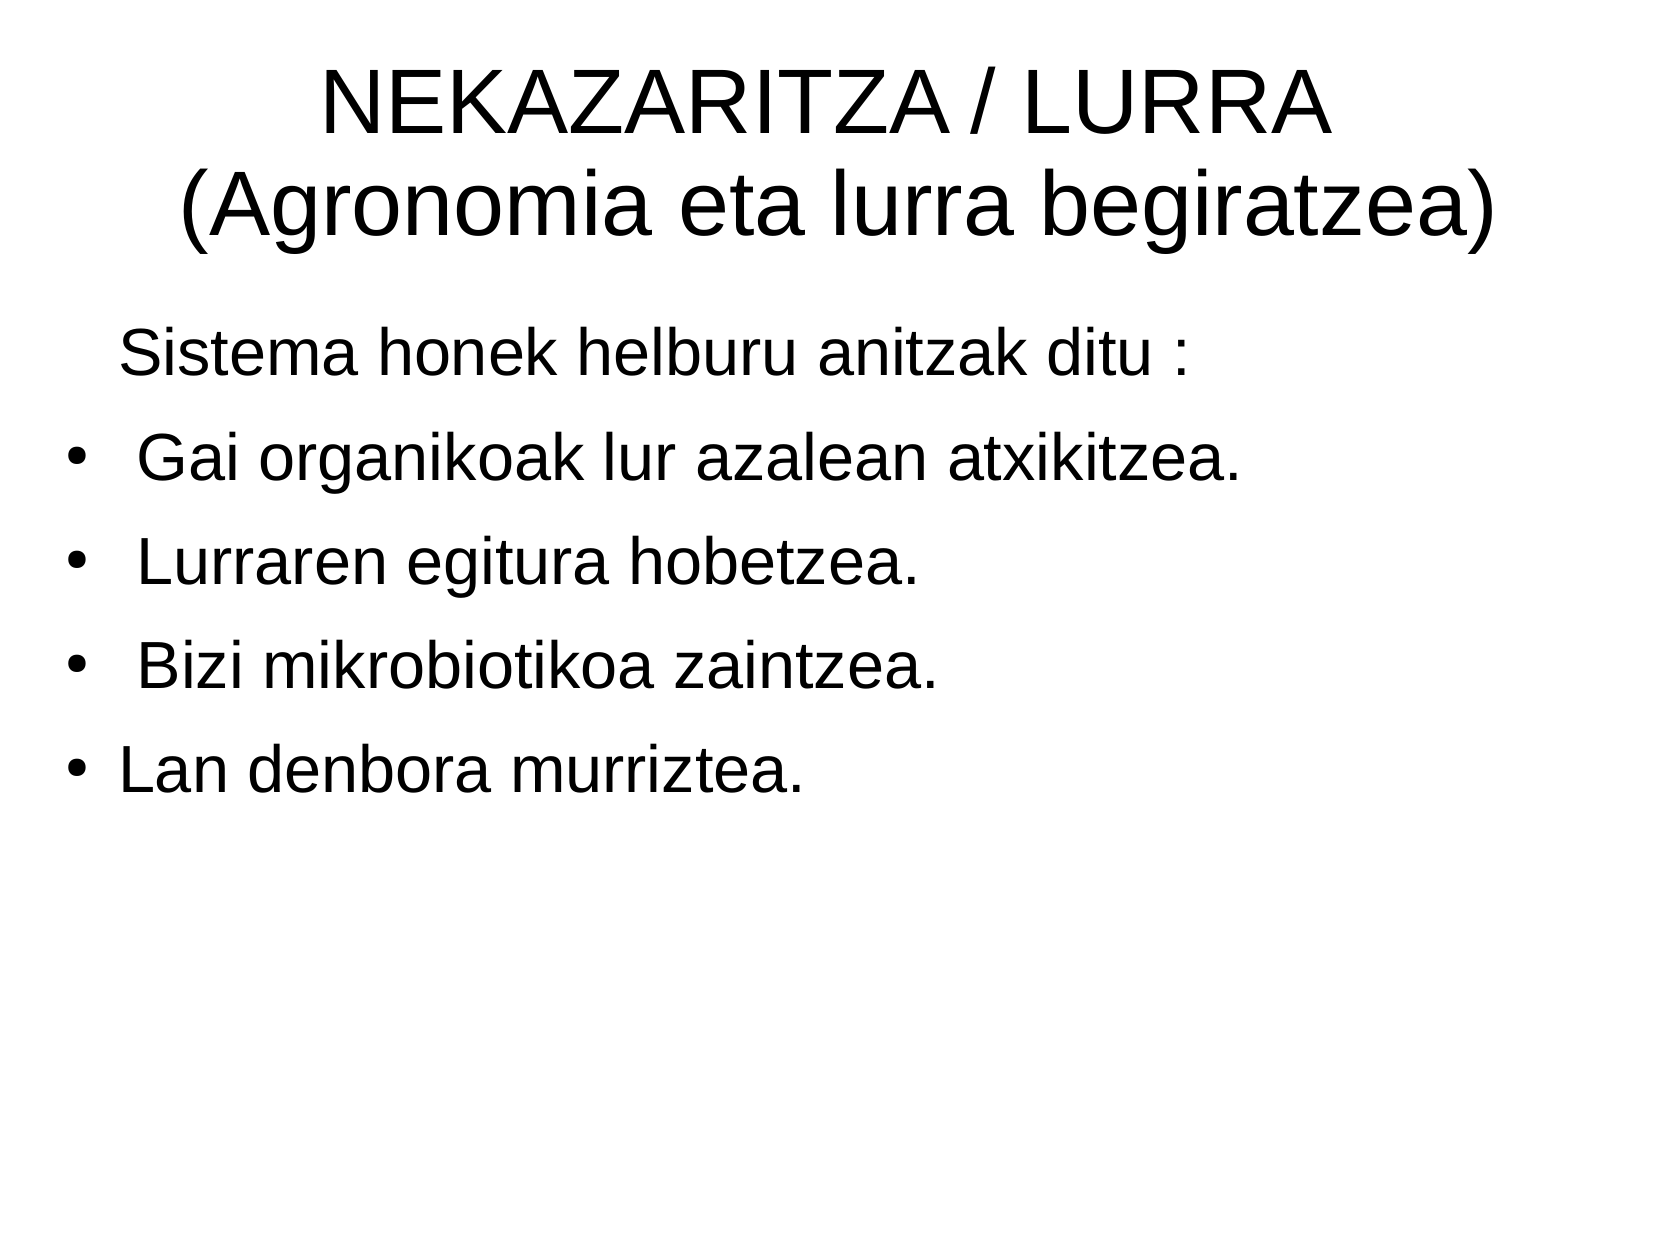

# NEKAZARITZA / LURRA (Agronomia eta lurra begiratzea)
Sistema honek helburu anitzak ditu :
 Gai organikoak lur azalean atxikitzea.
 Lurraren egitura hobetzea.
 Bizi mikrobiotikoa zaintzea.
Lan denbora murriztea.